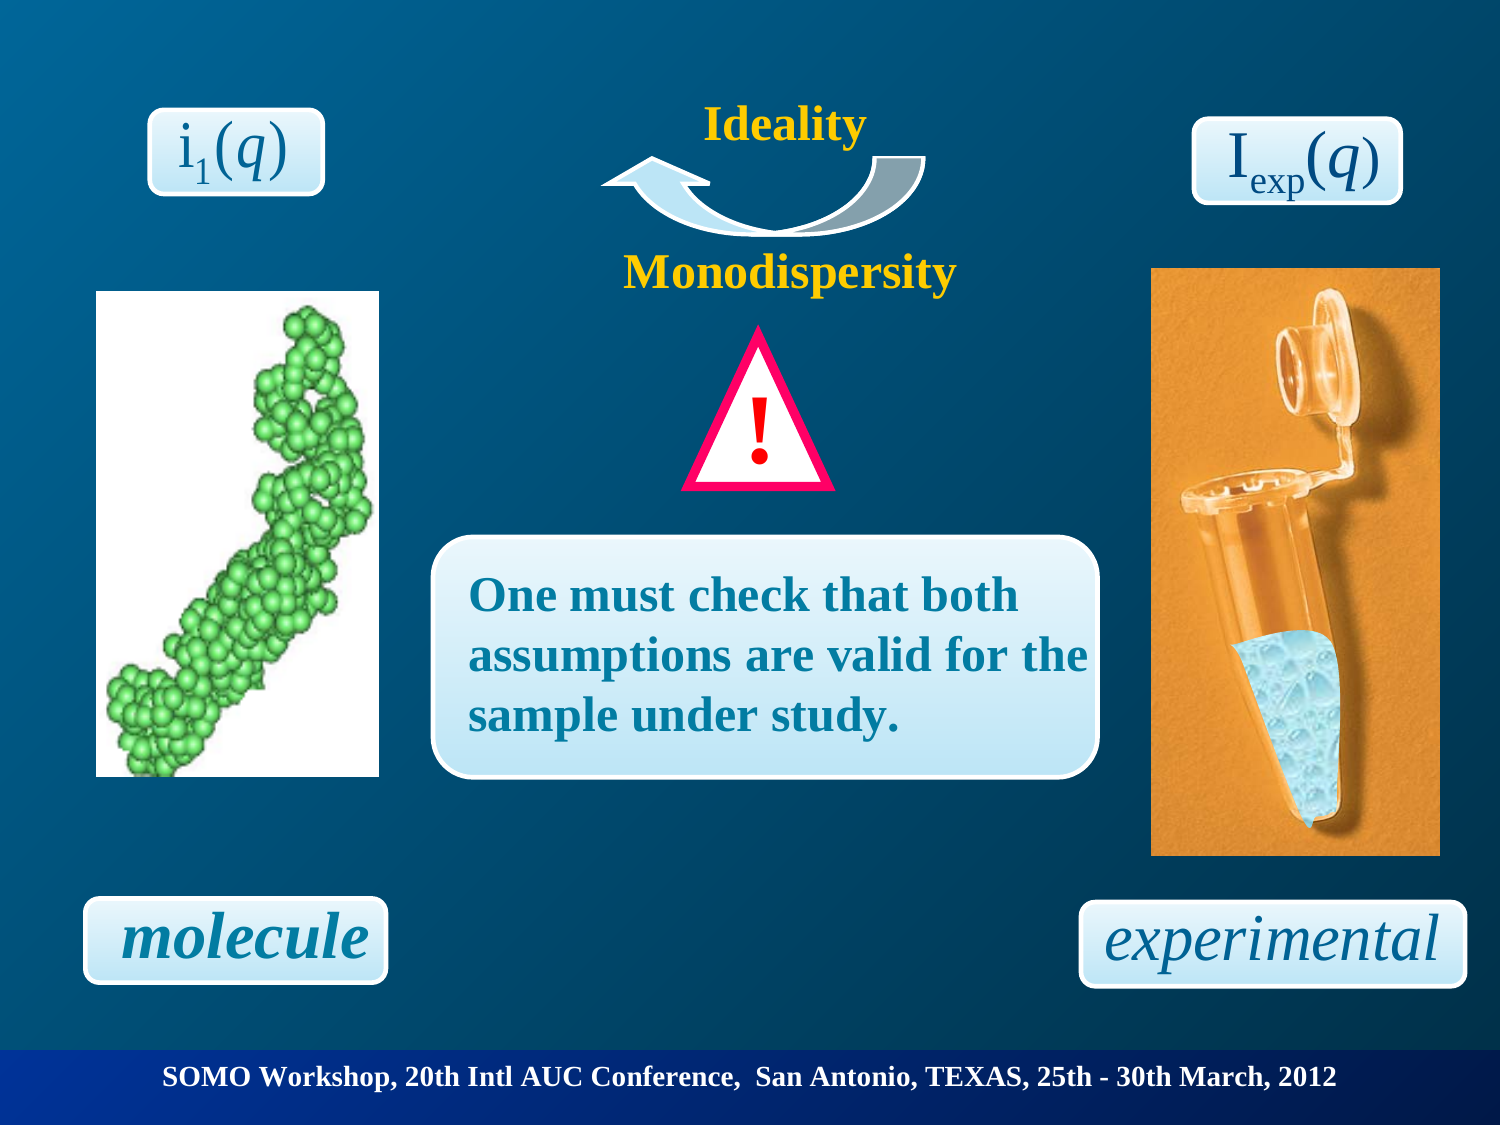

Ideality
Iexp(q)
Monodispersity
!
One must check that both assumptions are valid for the sample under study.
molecule
SOMO Workshop, 20th Intl AUC Conference, San Antonio, TEXAS, 25th - 30th March, 2012